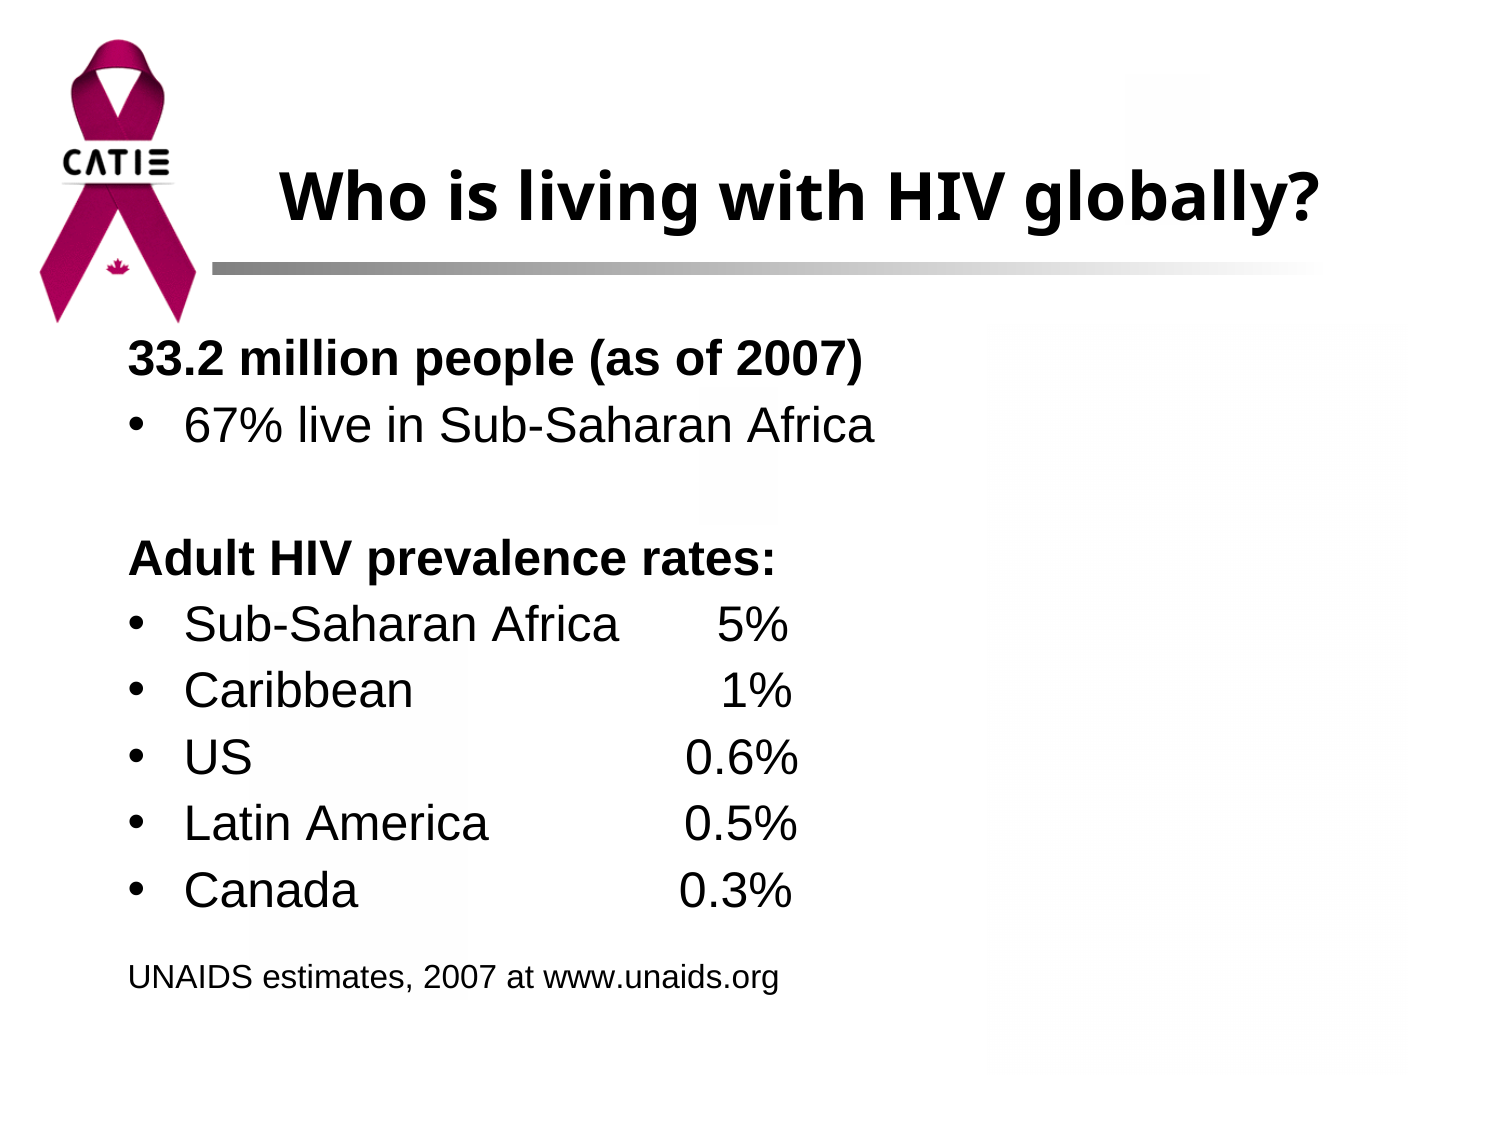

# Who is living with HIV globally?
33.2 million people (as of 2007)
67% live in Sub-Saharan Africa
Adult HIV prevalence rates:
Sub-Saharan Africa 5%
Caribbean 1%
US 0.6%
Latin America 0.5%
Canada 0.3%
UNAIDS estimates, 2007 at www.unaids.org